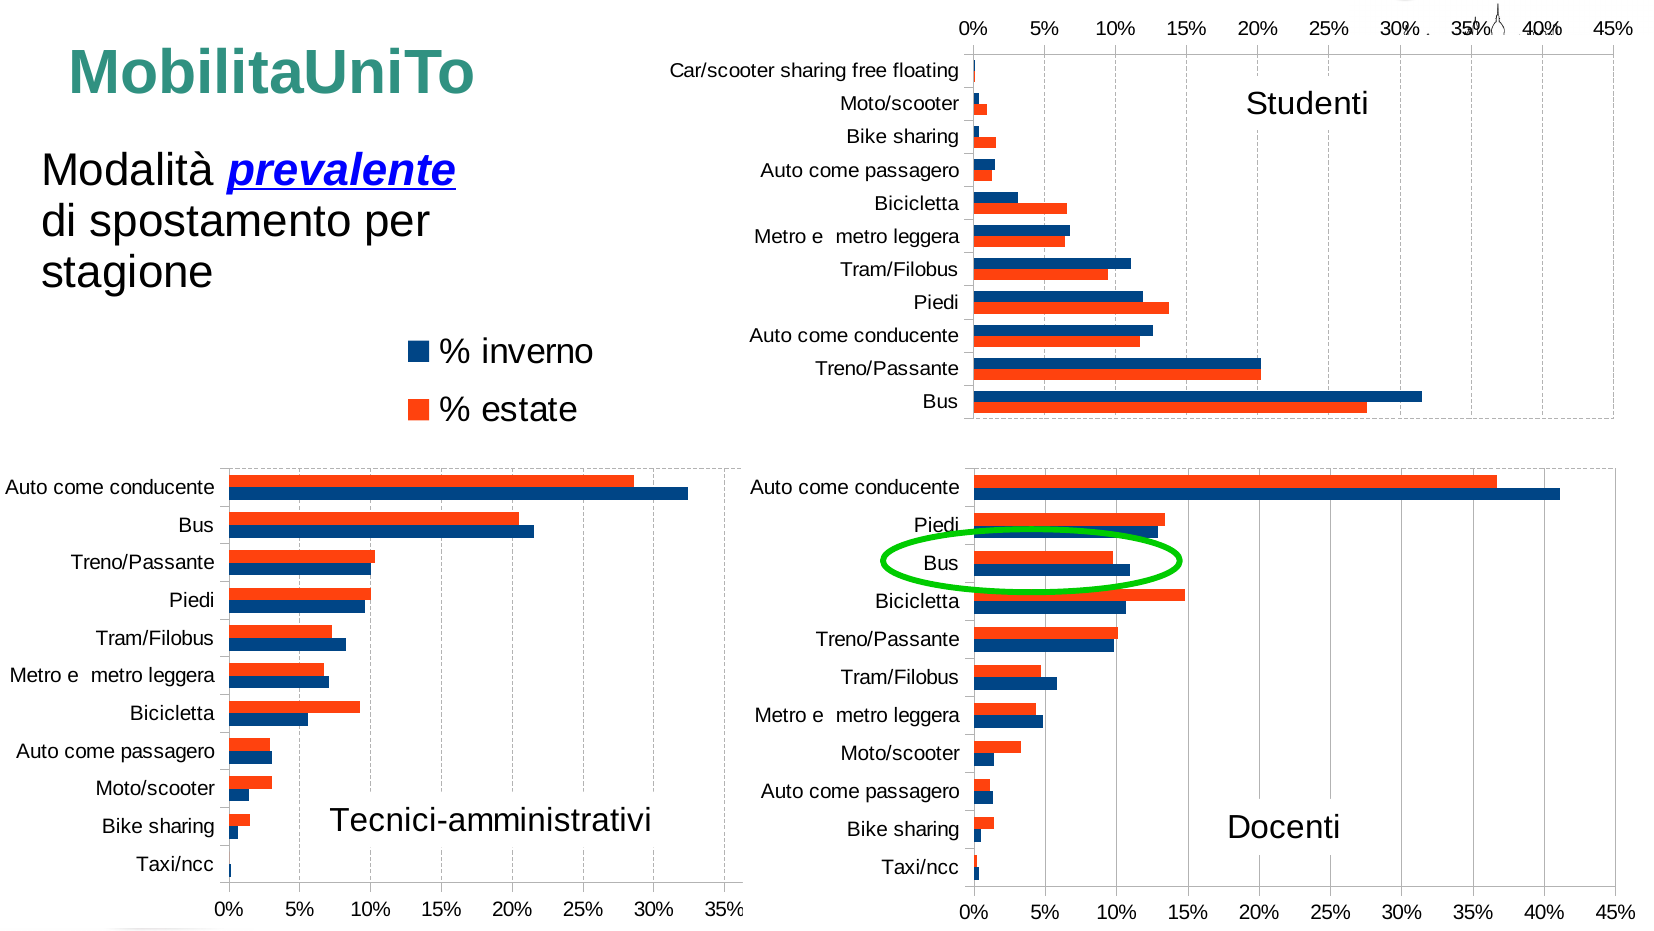

### Chart: Studenti
| Category | % inverno | % estate |
|---|---|---|
| Car/scooter sharing free floating | 0.00114065104852154 | 0.00114075114075114 |
| Moto/scooter | 0.00394840747565149 | 0.00947700947700948 |
| Bike sharing | 0.00412389225234711 | 0.0158827658827659 |
| Auto come passagero | 0.0149162060191278 | 0.0130747630747631 |
| Bicicletta | 0.0314117750285163 | 0.0658125658125658 |
| Metro e metro leggera | 0.0680003509695534 | 0.0642330642330642 |
| Tram/Filobus | 0.110643151706589 | 0.0942435942435943 |
| Piedi | 0.118978678599631 | 0.137855387855388 |
| Auto come conducente | 0.125910327279109 | 0.116970866970867 |
| Treno/Passante | 0.202158462753356 | 0.202176202176202 |
| Bus | 0.315697113275423 | 0.276500526500526 |MobilitaUniTo
Modalità prevalente di spostamento per stagione
### Chart: Tecnici-amministrativi
| Category | % inverno | % estate |
|---|---|---|
| Taxi/ncc | 0.00164609053497942 | 0.0 |
| Bike sharing | 0.0065843621399177 | 0.0148148148148148 |
| Moto/scooter | 0.0139917695473251 | 0.0304526748971193 |
| Auto come passagero | 0.0304526748971193 | 0.0288065843621399 |
| Bicicletta | 0.0559670781893004 | 0.0921810699588477 |
| Metro e metro leggera | 0.0707818930041152 | 0.0666666666666667 |
| Tram/Filobus | 0.0823045267489712 | 0.0724279835390946 |
| Piedi | 0.0962962962962963 | 0.100411522633745 |
| Treno/Passante | 0.100411522633745 | 0.102880658436214 |
| Bus | 0.215637860082305 | 0.204938271604938 |
| Auto come conducente | 0.324279835390946 | 0.28559670781893 |
### Chart: Docenti
| Category | % inverno | % estate |
|---|---|---|
| Taxi/ncc | 0.00377002827521206 | 0.00188501413760603 |
| Bike sharing | 0.00471253534401508 | 0.0141376060320452 |
| Auto come passagero | 0.0131950989632422 | 0.0113100848256362 |
| Moto/scooter | 0.0141376060320452 | 0.0329877474081056 |
| Metro e metro leggera | 0.0480678605089538 | 0.0433553251649387 |
| Tram/Filobus | 0.058435438265787 | 0.0471253534401508 |
| Treno/Passante | 0.0980207351555137 | 0.100848256361923 |
| Bicicletta | 0.106503298774741 | 0.147973609802074 |
| Bus | 0.10933081998115 | 0.0970782280867106 |
| Piedi | 0.129123468426013 | 0.133836003770028 |
| Auto come conducente | 0.410933081998115 | 0.366635249764373 |